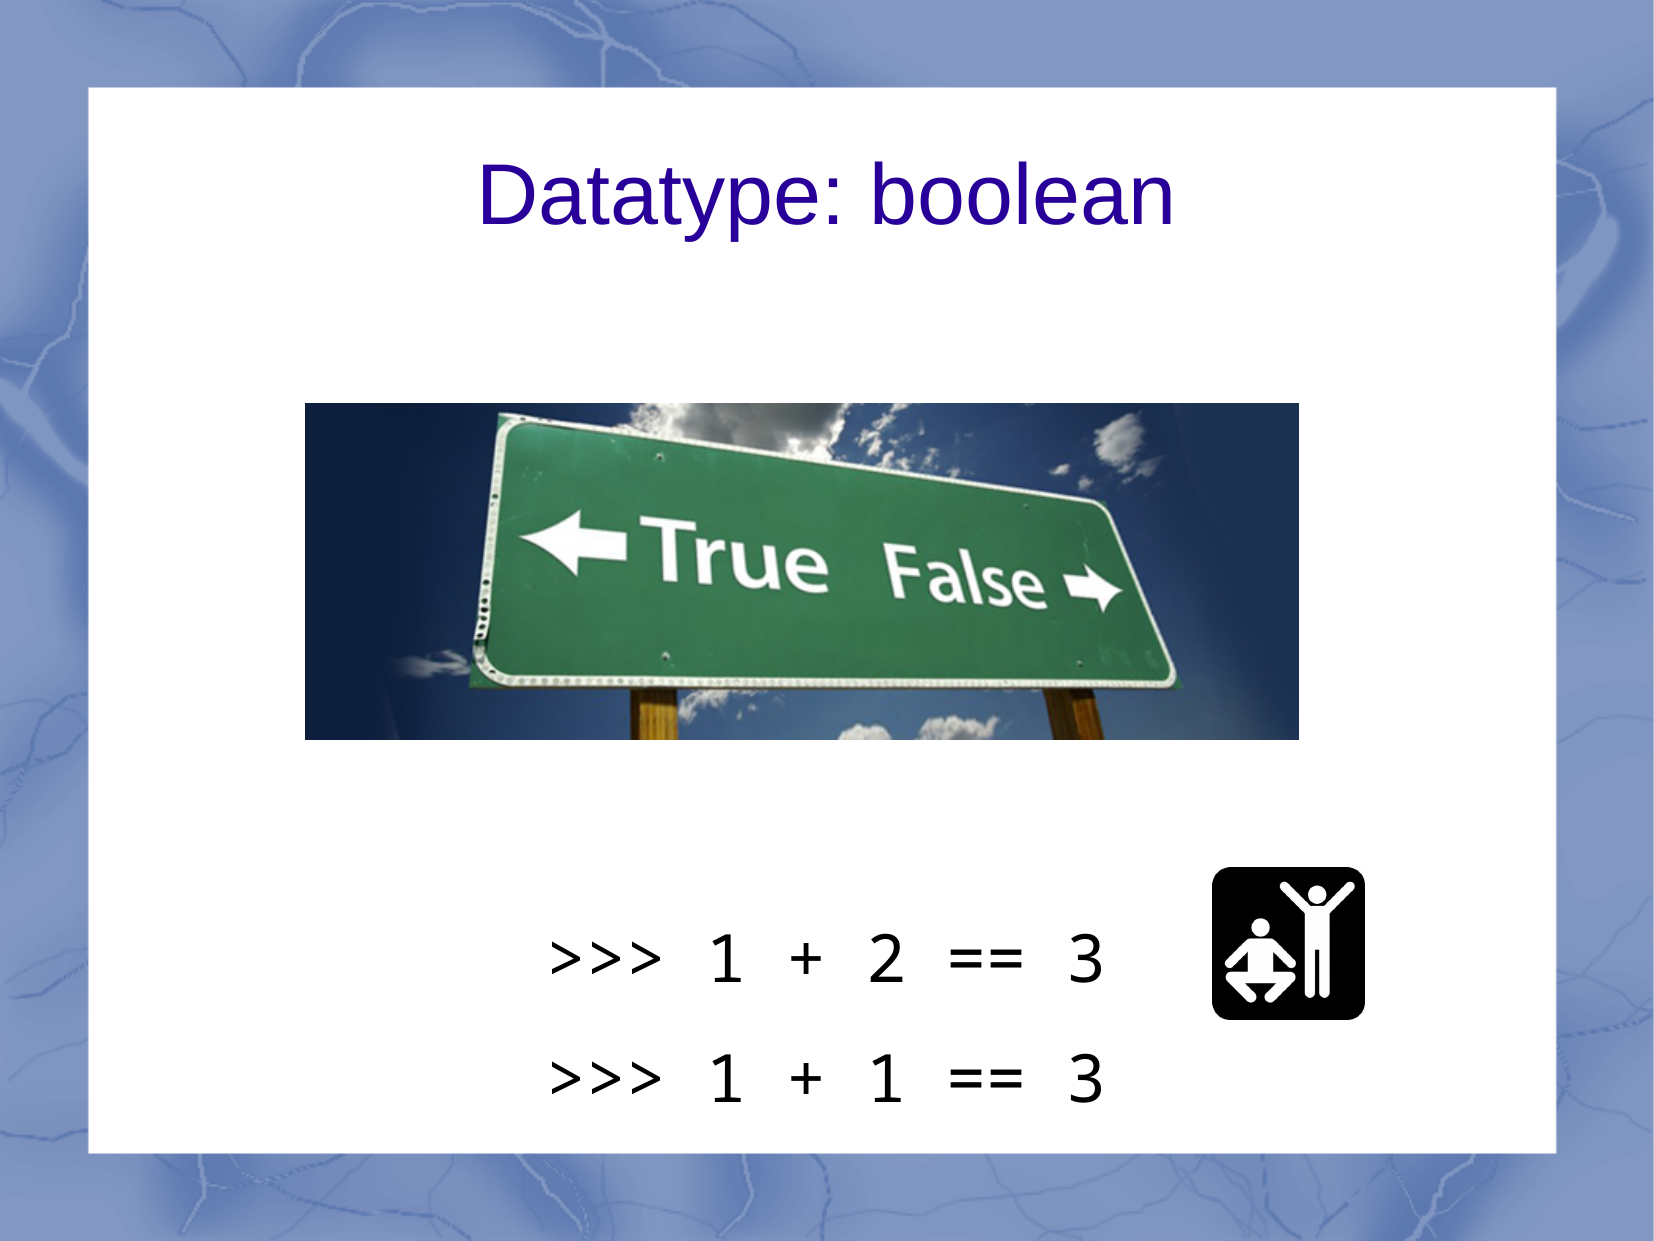

# Datatype: boolean
>>> 1 + 2 == 3
>>> 1 + 1 == 3